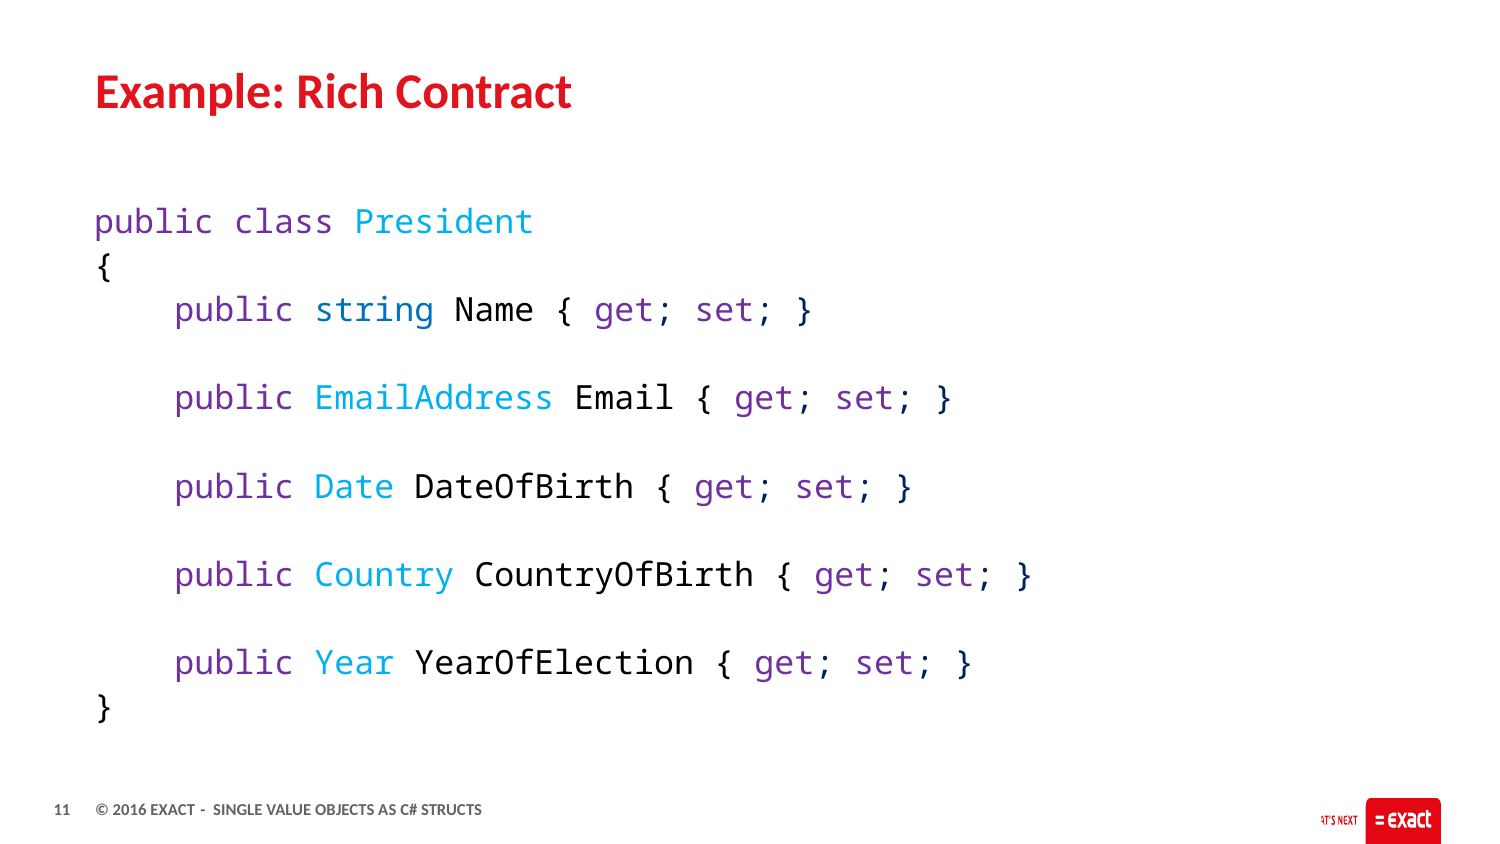

# Example: Rich Contract
public class President
{
 public string Name { get; set; }
 public EmailAddress Email { get; set; }
 public Date DateOfBirth { get; set; }
 public Country CountryOfBirth { get; set; }
 public Year YearOfElection { get; set; }
}
- Single Value Objects as C# structs